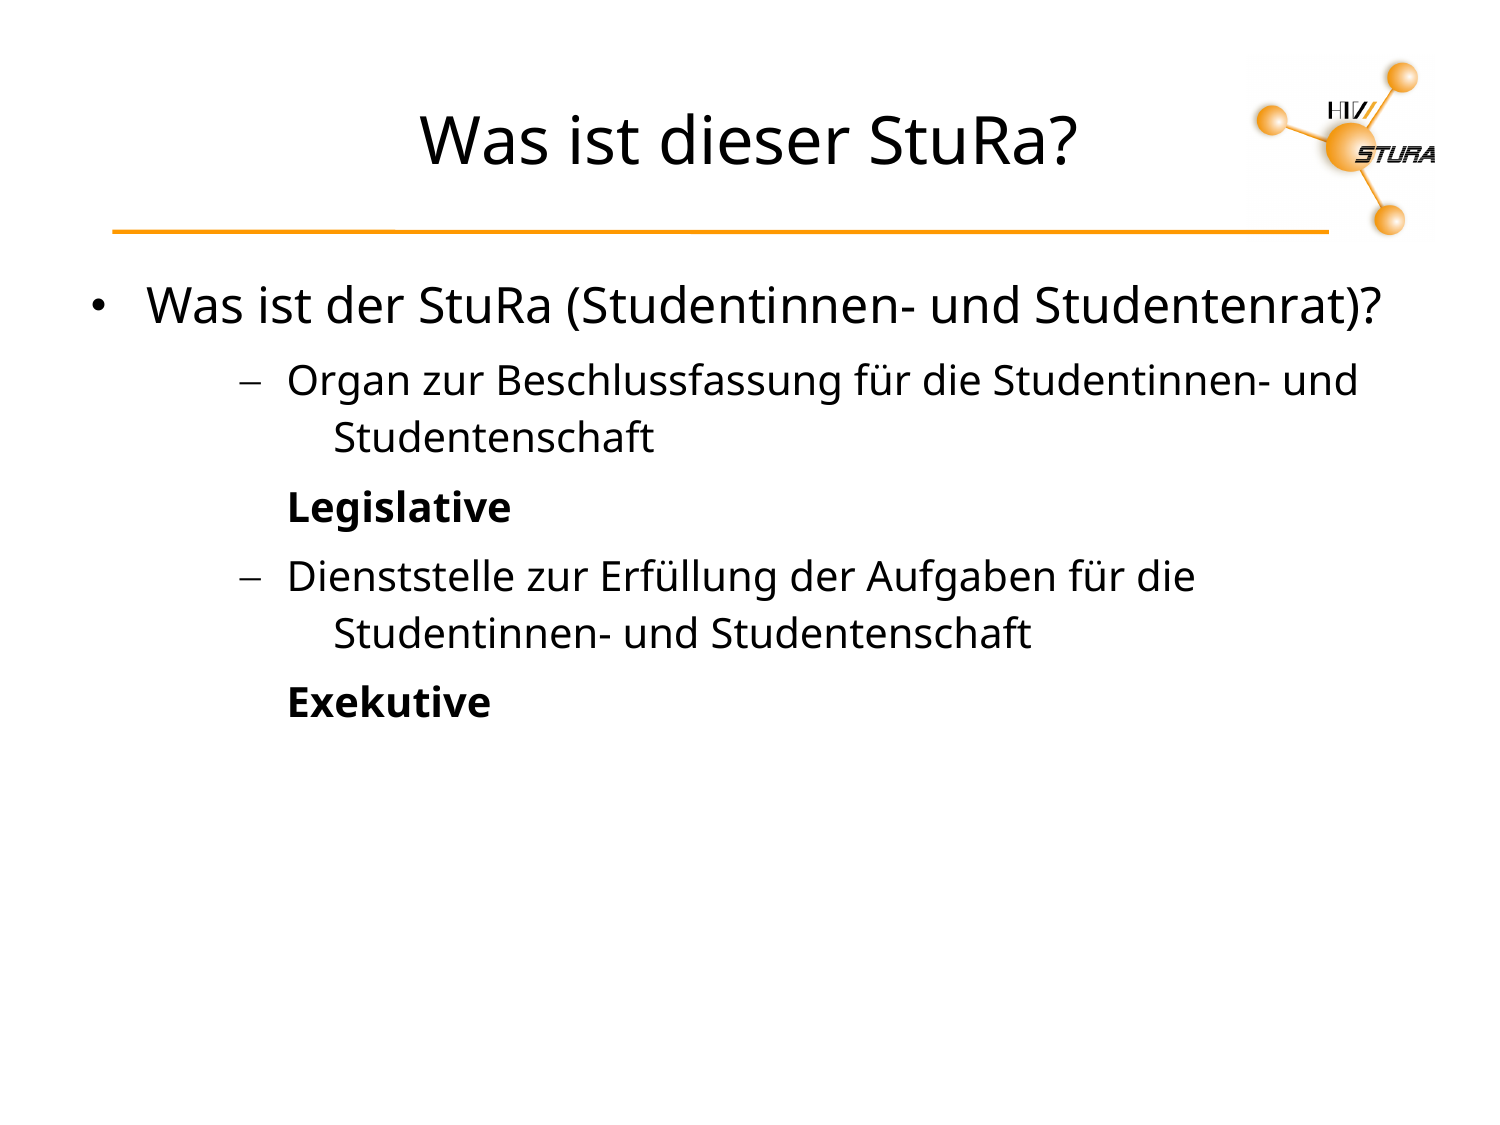

Was ist dieser StuRa?
# Was ist der StuRa (Studentinnen- und Studentenrat)?
Organ zur Beschlussfassung für die Studentinnen- und Studentenschaft
Legislative
Dienststelle zur Erfüllung der Aufgaben für die Studentinnen- und Studentenschaft
Exekutive